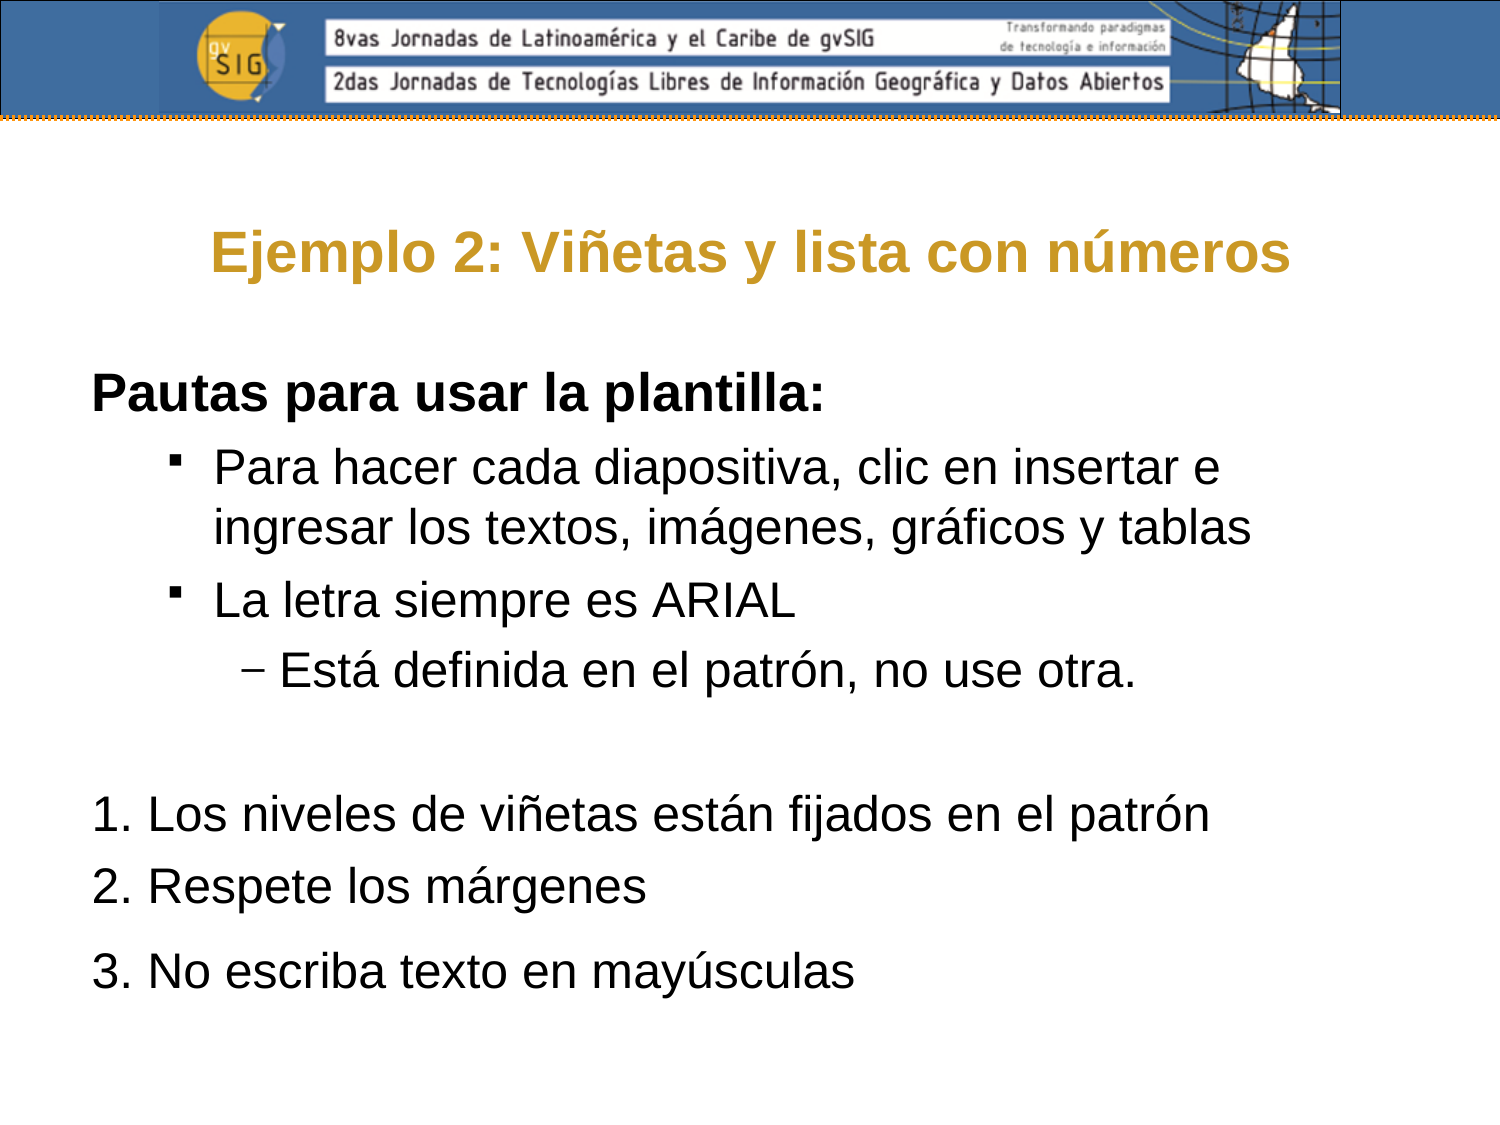

# Ejemplo 2: Viñetas y lista con números
Pautas para usar la plantilla:
Para hacer cada diapositiva, clic en insertar e ingresar los textos, imágenes, gráficos y tablas
La letra siempre es ARIAL
Está definida en el patrón, no use otra.
 Los niveles de viñetas están fijados en el patrón
 Respete los márgenes
 No escriba texto en mayúsculas